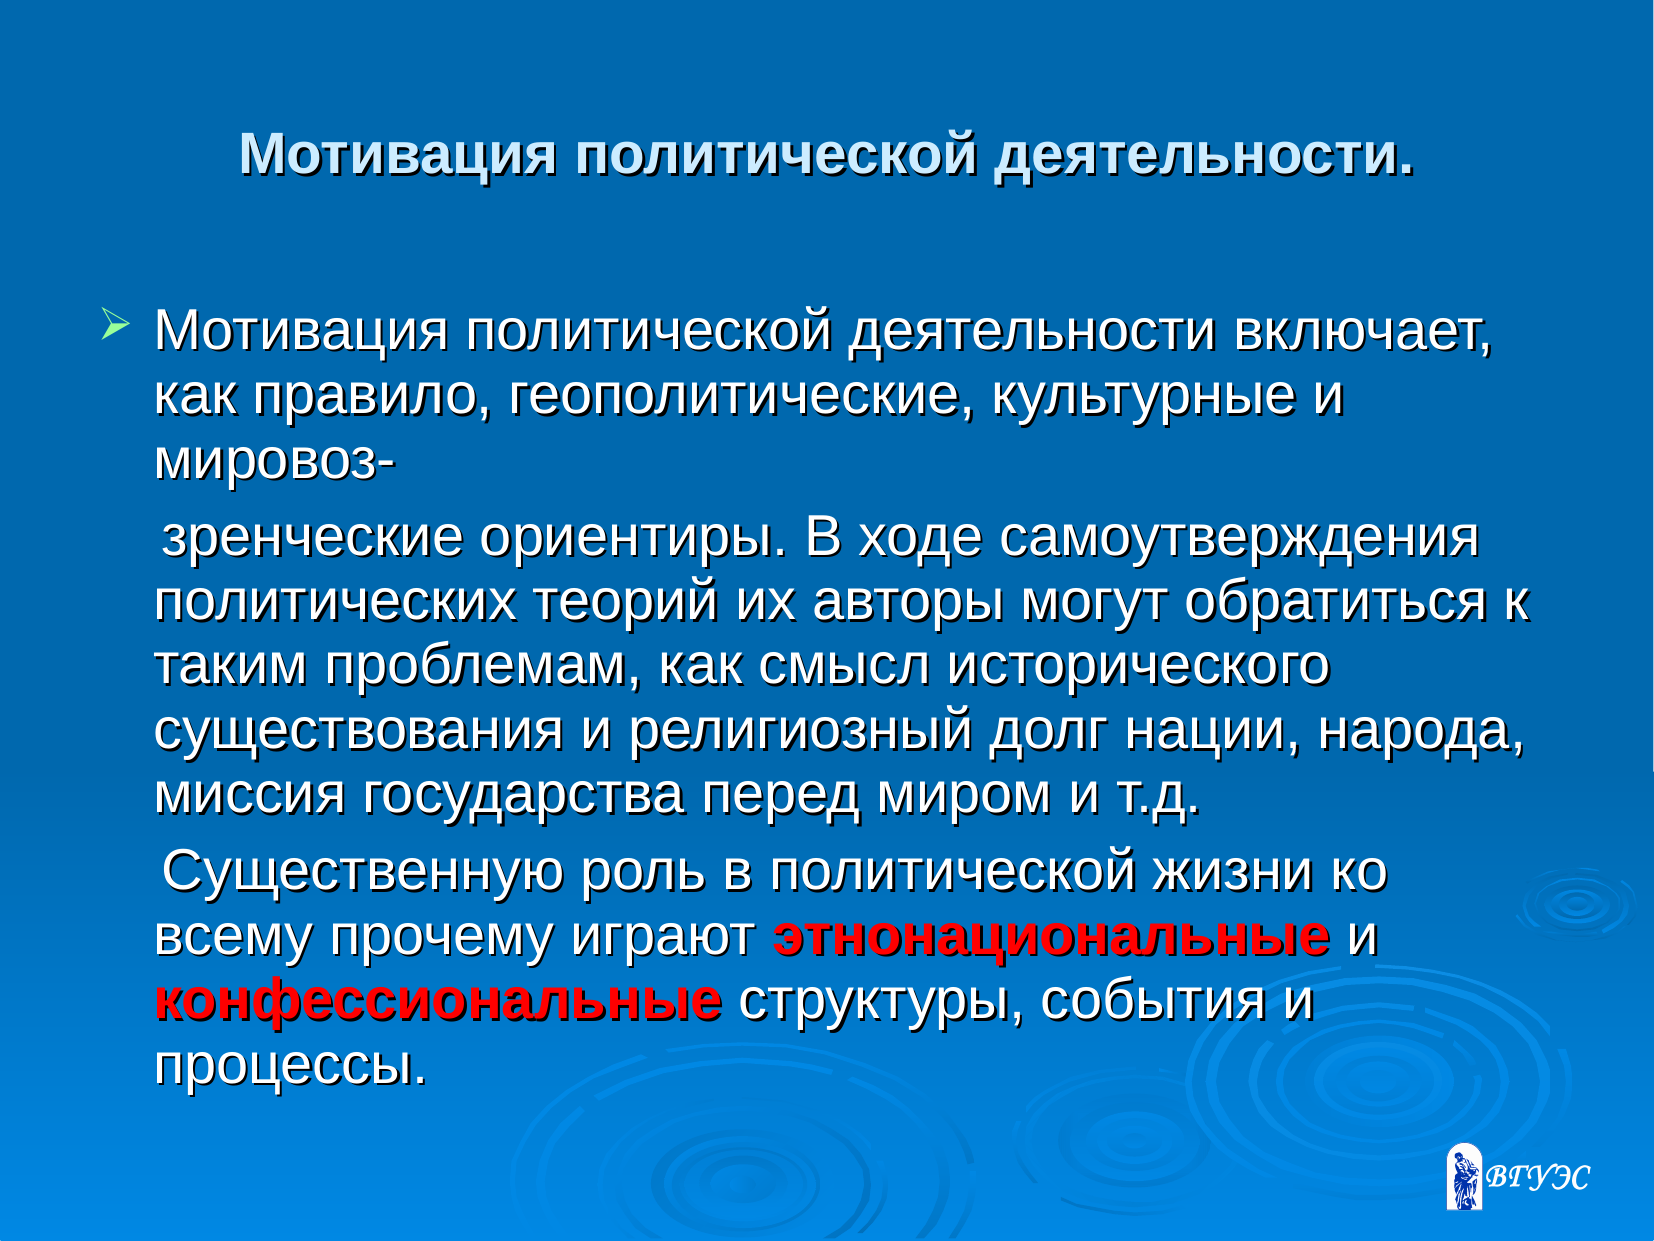

# Мотивация политической деятельности.
Мотивация политической деятельности включает, как правило, геополитические, культурные и мировоз-
 зренческие ориентиры. В ходе самоутверждения политических теорий их авторы могут обратиться к таким проблемам, как смысл исторического существования и религиозный долг нации, народа, миссия государства перед миром и т.д.
 Существенную роль в политической жизни ко всему прочему играют этнонациональные и конфессиональные структуры, события и процессы.